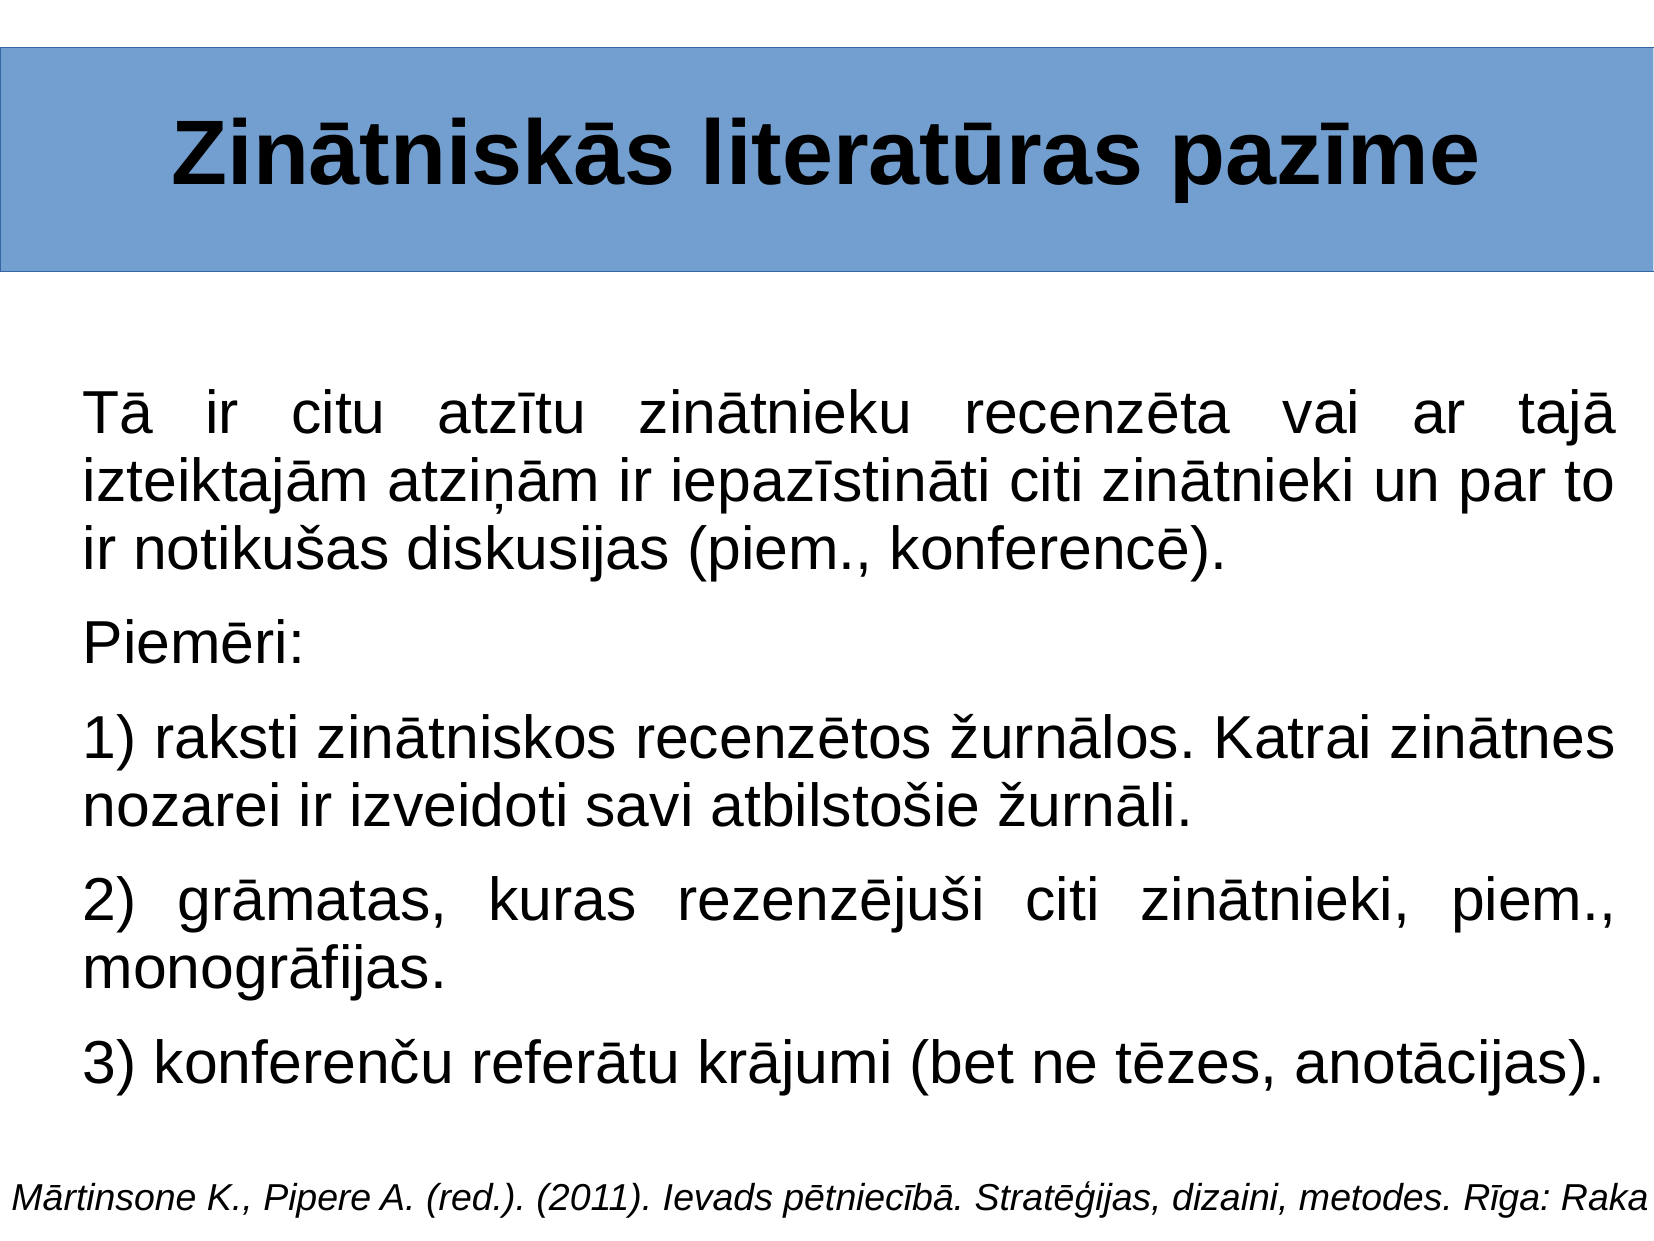

# Zinātniskās literatūras pazīme
Tā ir citu atzītu zinātnieku recenzēta vai ar tajā izteiktajām atziņām ir iepazīstināti citi zinātnieki un par to ir notikušas diskusijas (piem., konferencē).
Piemēri:
1) raksti zinātniskos recenzētos žurnālos. Katrai zinātnes nozarei ir izveidoti savi atbilstošie žurnāli.
2) grāmatas, kuras rezenzējuši citi zinātnieki, piem., monogrāfijas.
3) konferenču referātu krājumi (bet ne tēzes, anotācijas).
Mārtinsone K., Pipere A. (red.). (2011). Ievads pētniecībā. Stratēģijas, dizaini, metodes. Rīga: Raka